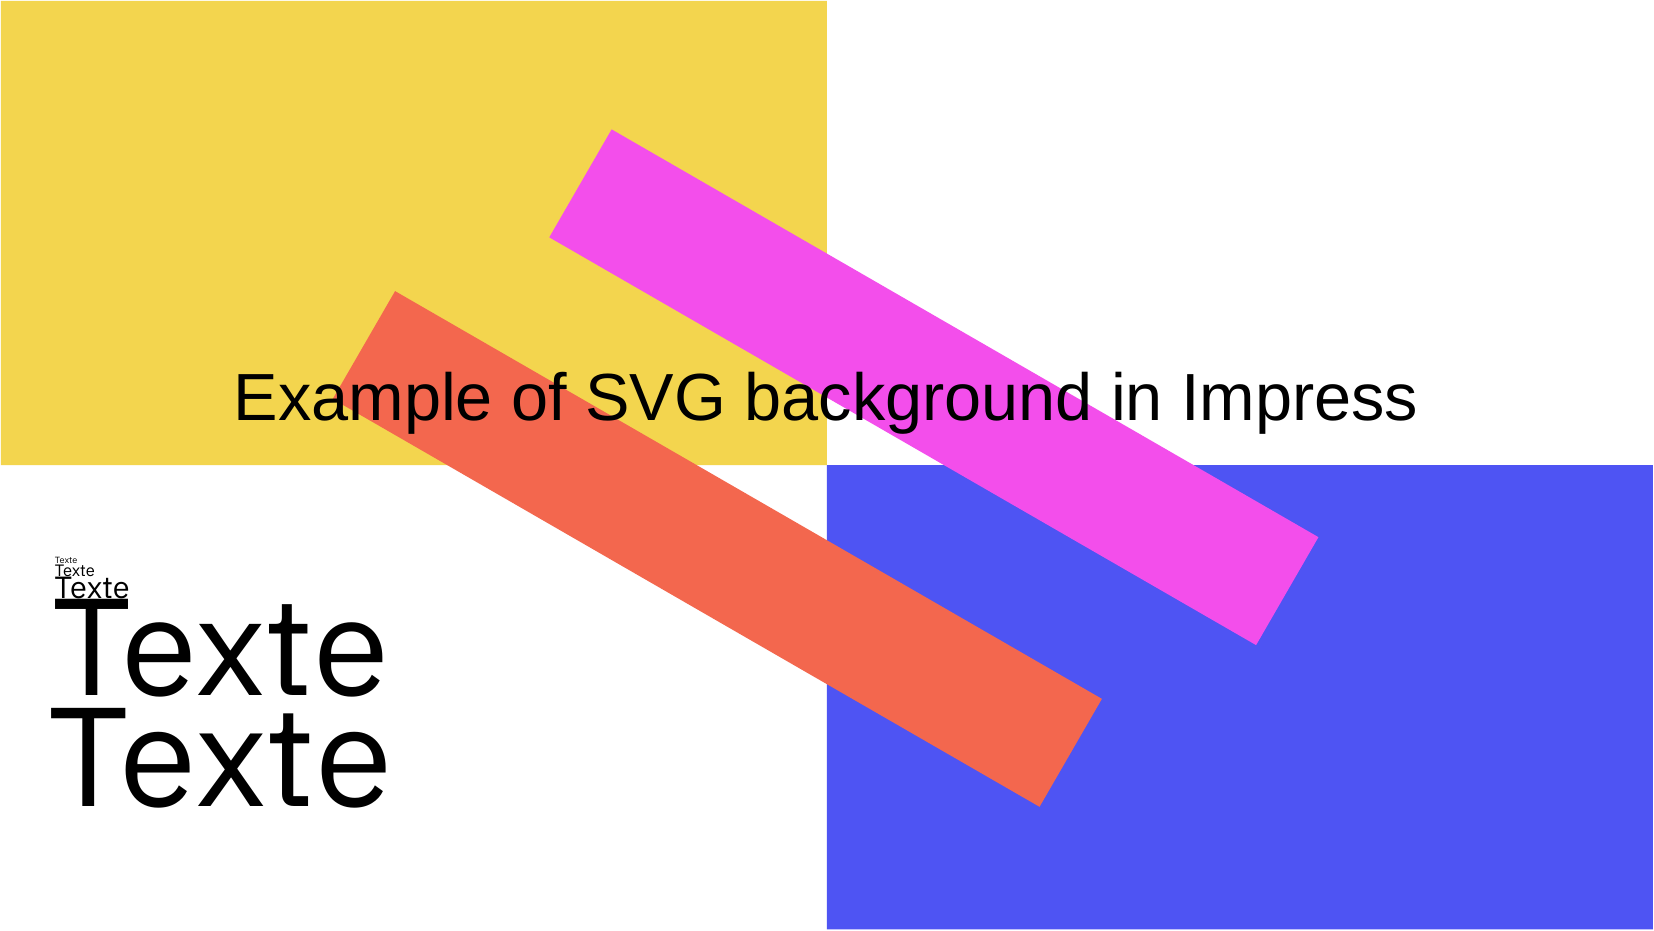

Example of SVG background in Impress
Texte